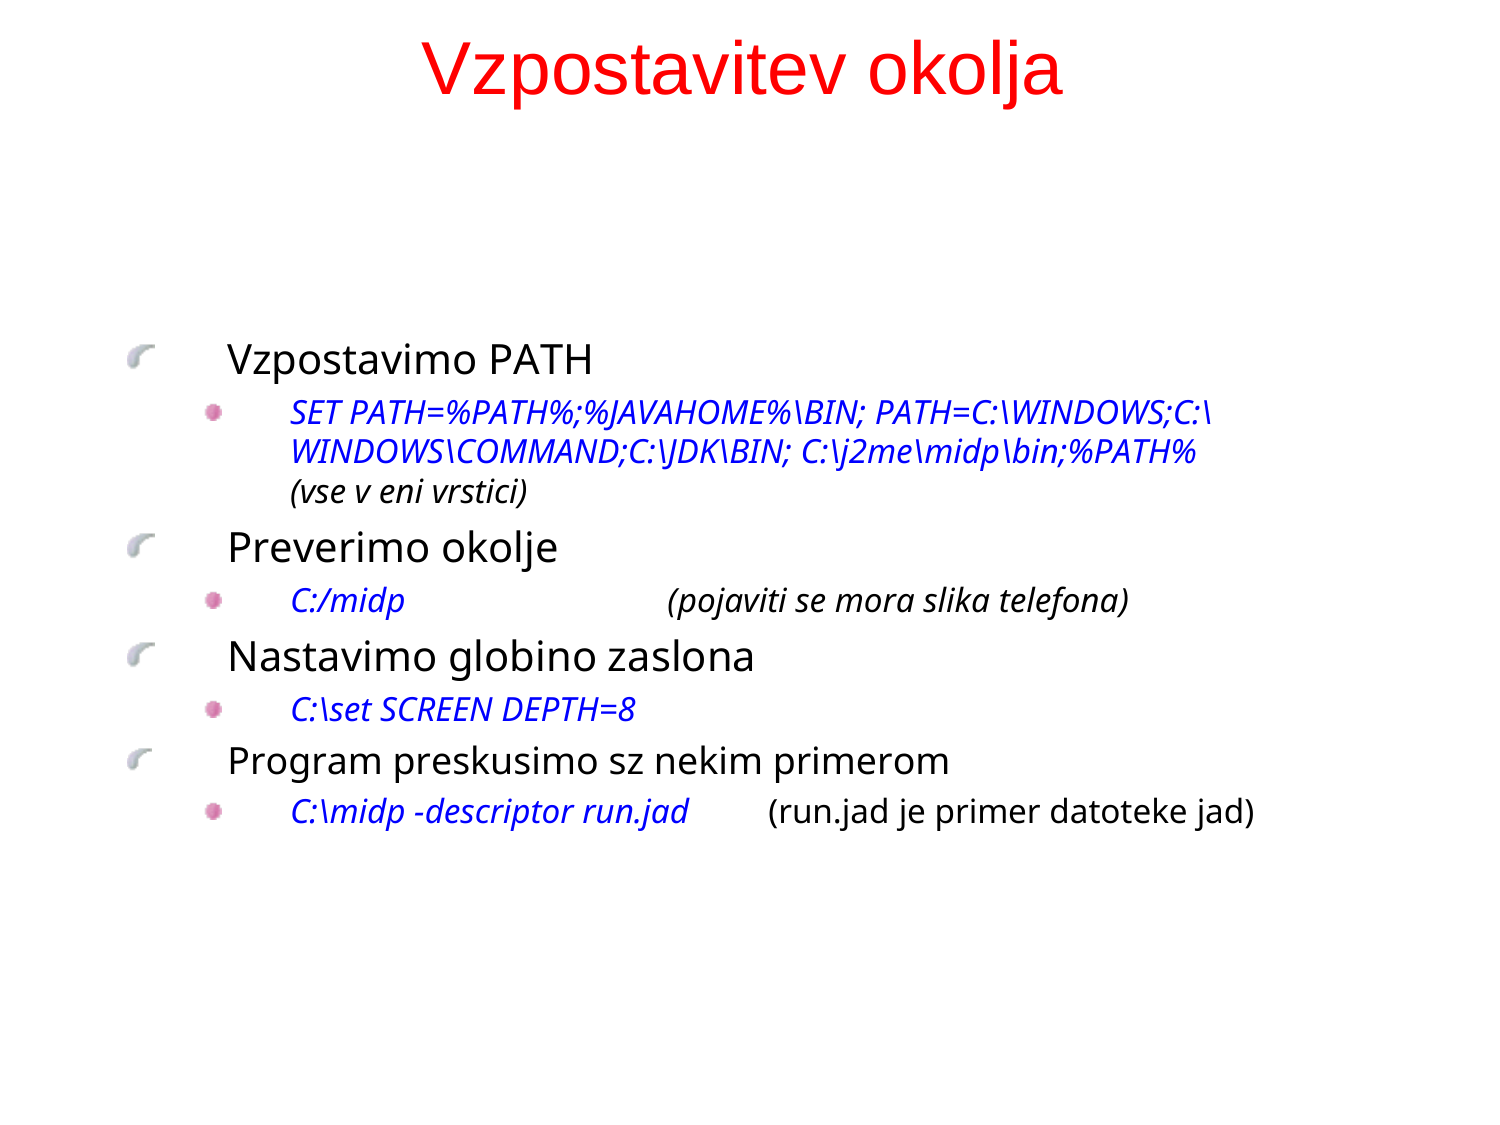

# Vzpostavitev okolja
Vzpostavimo PATH
SET PATH=%PATH%;%JAVAHOME%\BIN; PATH=C:\WINDOWS;C:\WINDOWS\COMMAND;C:\JDK\BIN; C:\j2me\midp\bin;%PATH% (vse v eni vrstici)
Preverimo okolje
C:/midp (pojaviti se mora slika telefona)
Nastavimo globino zaslona
C:\set SCREEN DEPTH=8
Program preskusimo sz nekim primerom
C:\midp -descriptor run.jad (run.jad je primer datoteke jad)